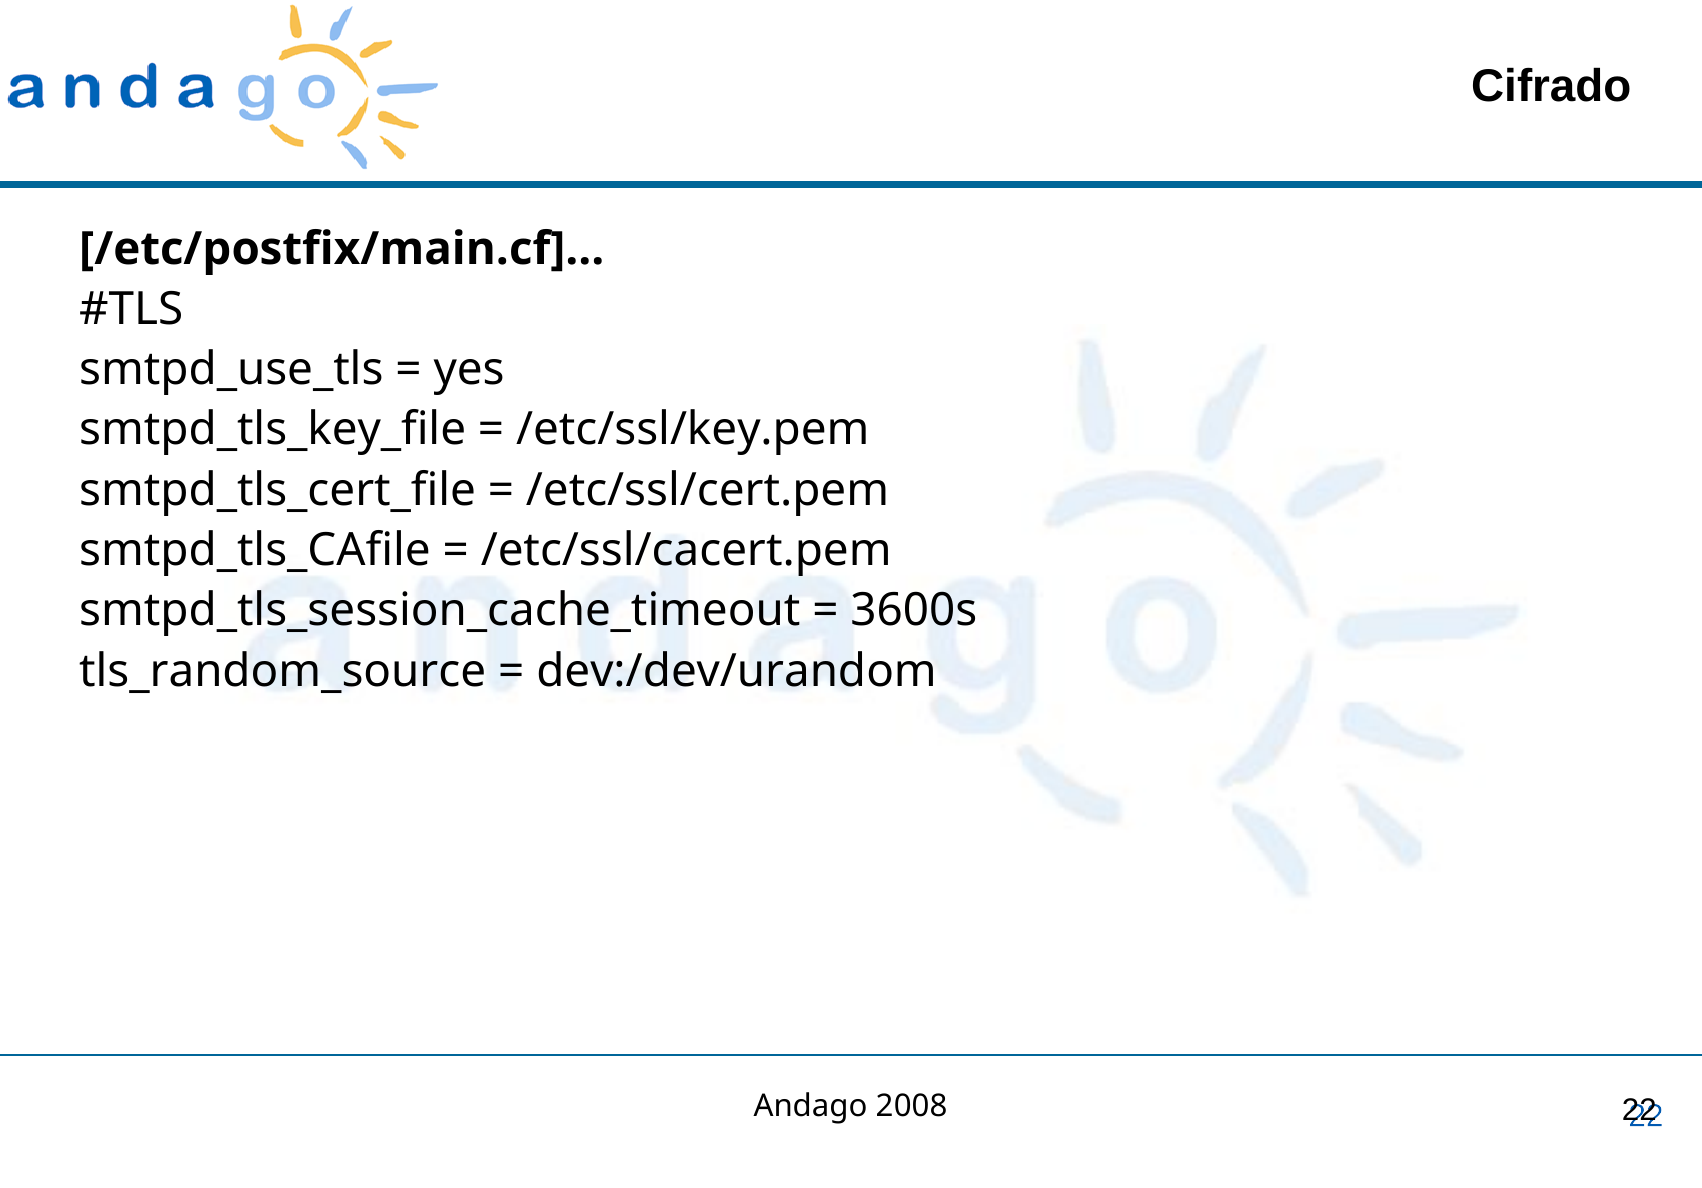

# Cifrado
[/etc/postfix/main.cf]...
#TLS
smtpd_use_tls = yes
smtpd_tls_key_file = /etc/ssl/key.pem
smtpd_tls_cert_file = /etc/ssl/cert.pem
smtpd_tls_CAfile = /etc/ssl/cacert.pem
smtpd_tls_session_cache_timeout = 3600s
tls_random_source = dev:/dev/urandom